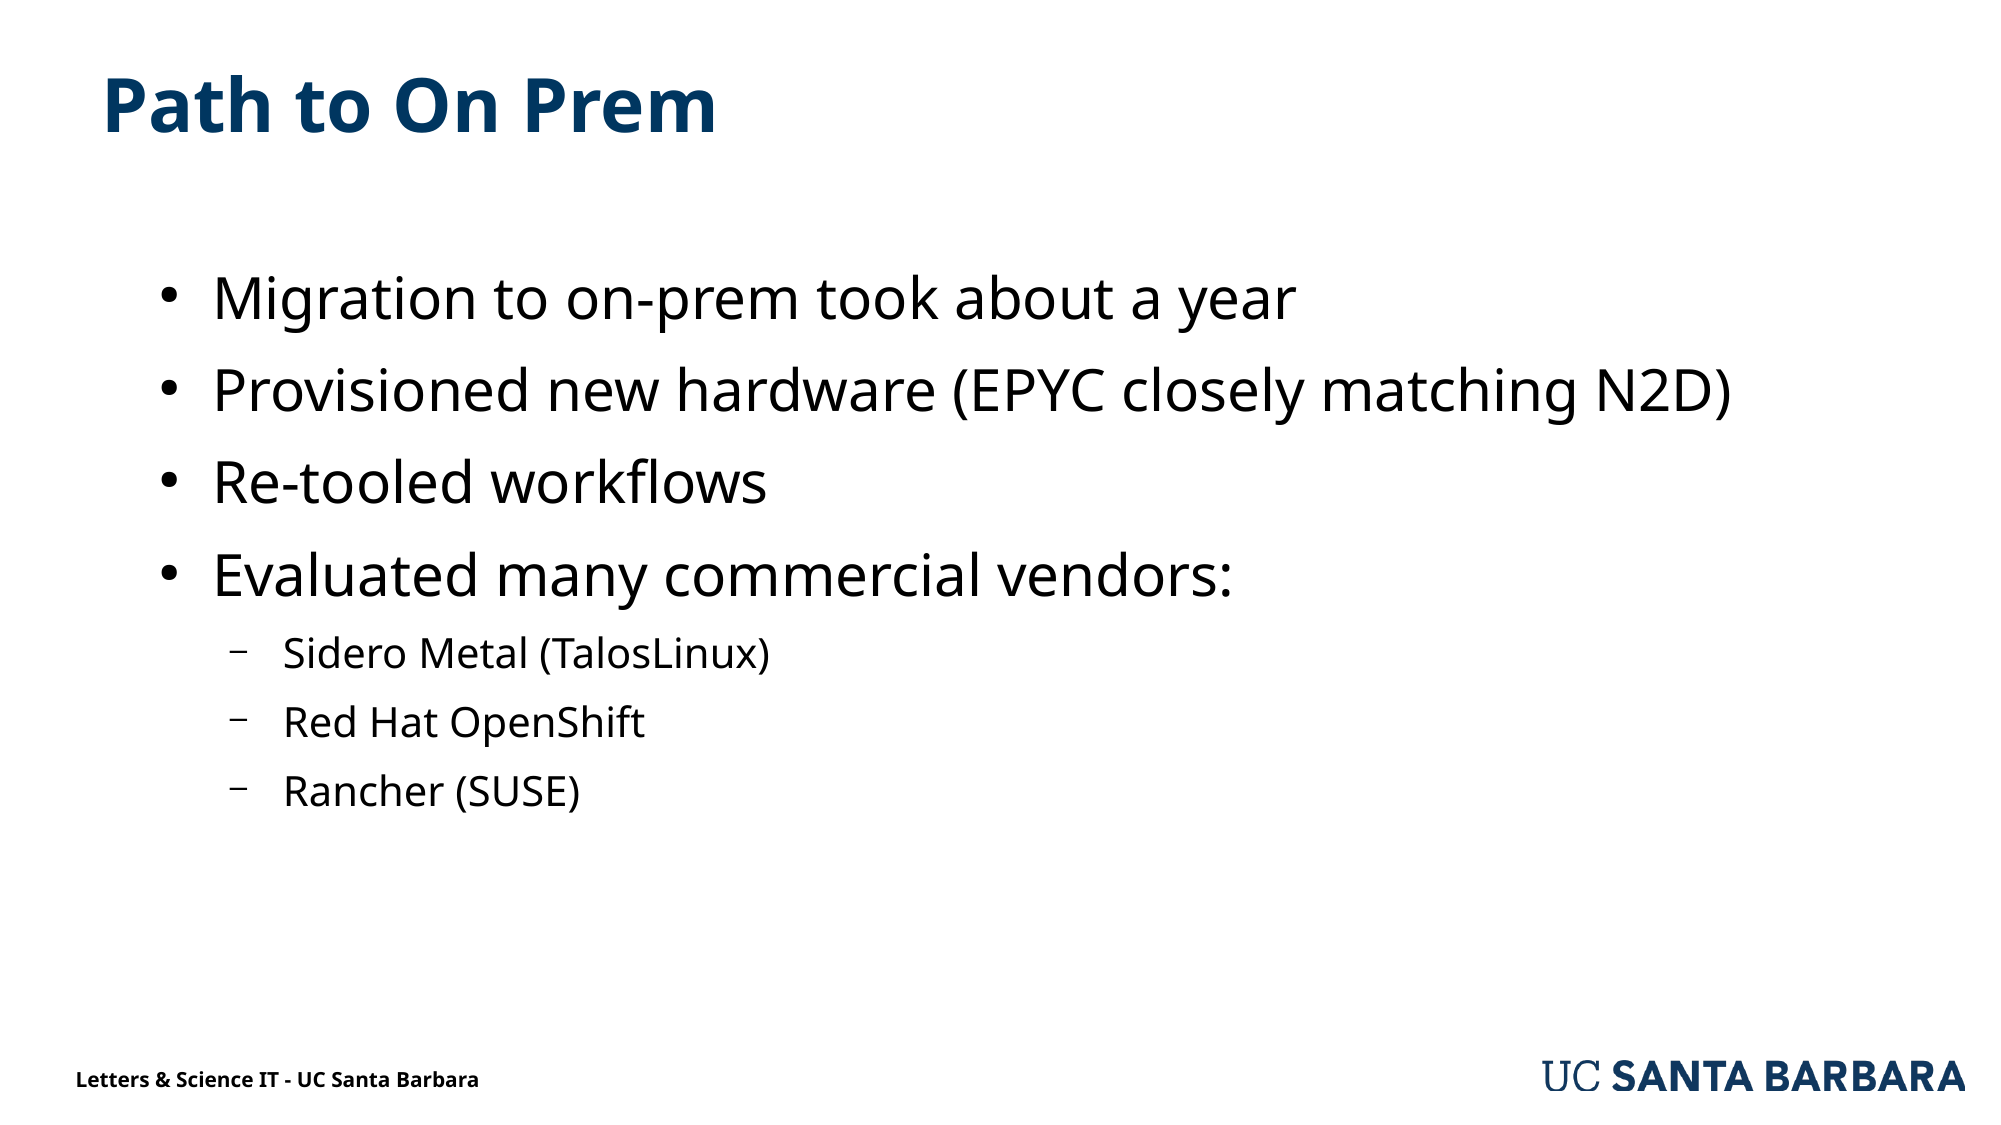

# Path to On Prem
Migration to on-prem took about a year
Provisioned new hardware (EPYC closely matching N2D)
Re-tooled workflows
Evaluated many commercial vendors:
Sidero Metal (TalosLinux)
Red Hat OpenShift
Rancher (SUSE)